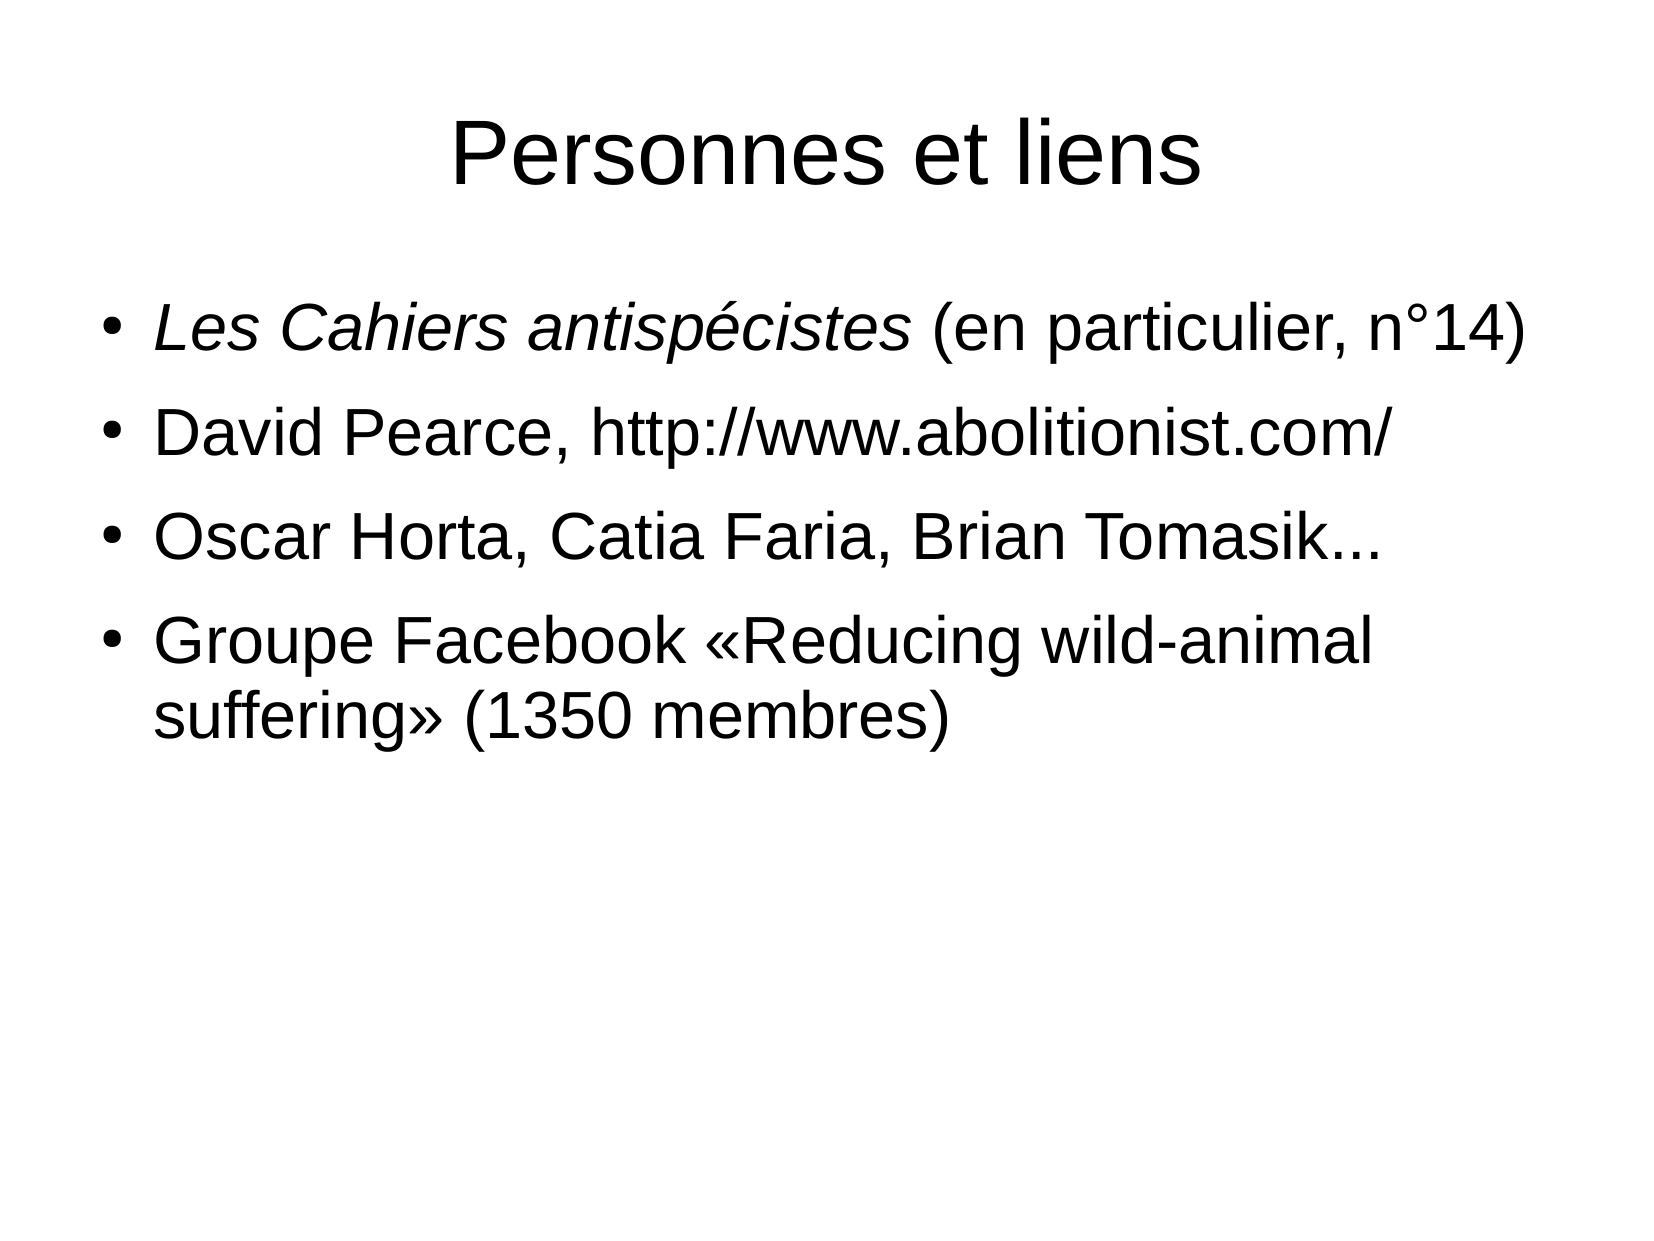

# Personnes et liens
Les Cahiers antispécistes (en particulier, n°14)
David Pearce, http://www.abolitionist.com/
Oscar Horta, Catia Faria, Brian Tomasik...
Groupe Facebook «Reducing wild-animal suffering» (1350 membres)